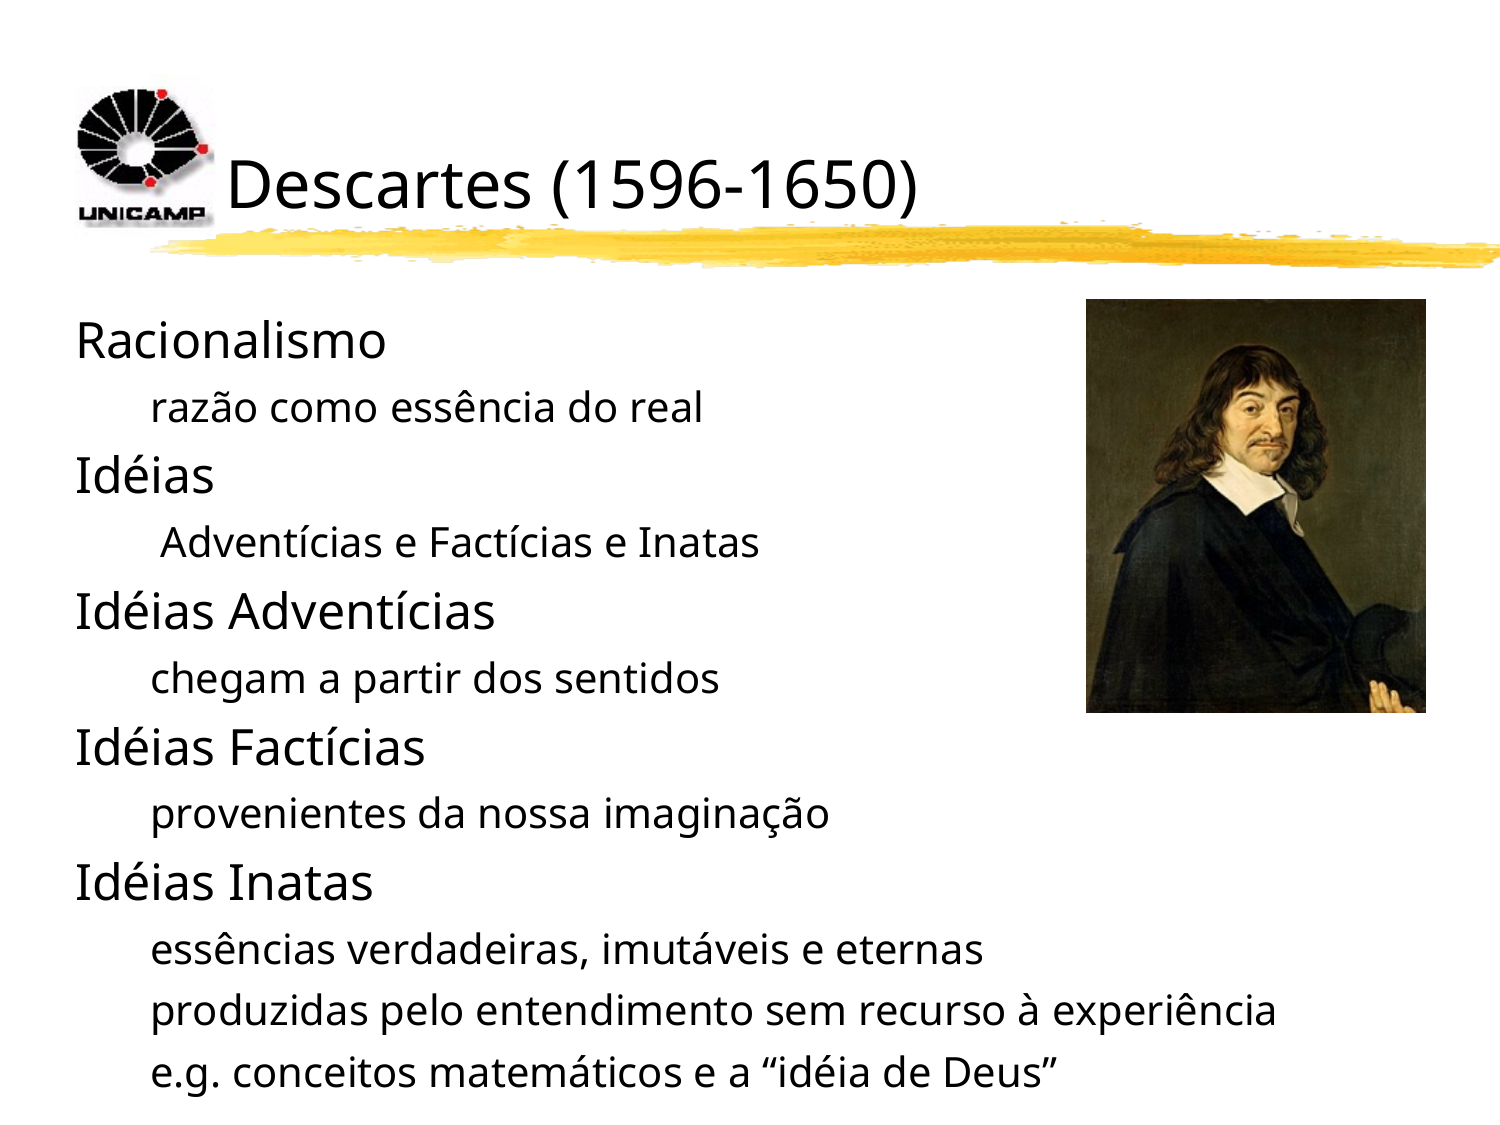

# Descartes (1596-1650)
Racionalismo
razão como essência do real
Idéias
 Adventícias e Factícias e Inatas
Idéias Adventícias
chegam a partir dos sentidos
Idéias Factícias
provenientes da nossa imaginação
Idéias Inatas
essências verdadeiras, imutáveis e eternas
produzidas pelo entendimento sem recurso à experiência
e.g. conceitos matemáticos e a “idéia de Deus”